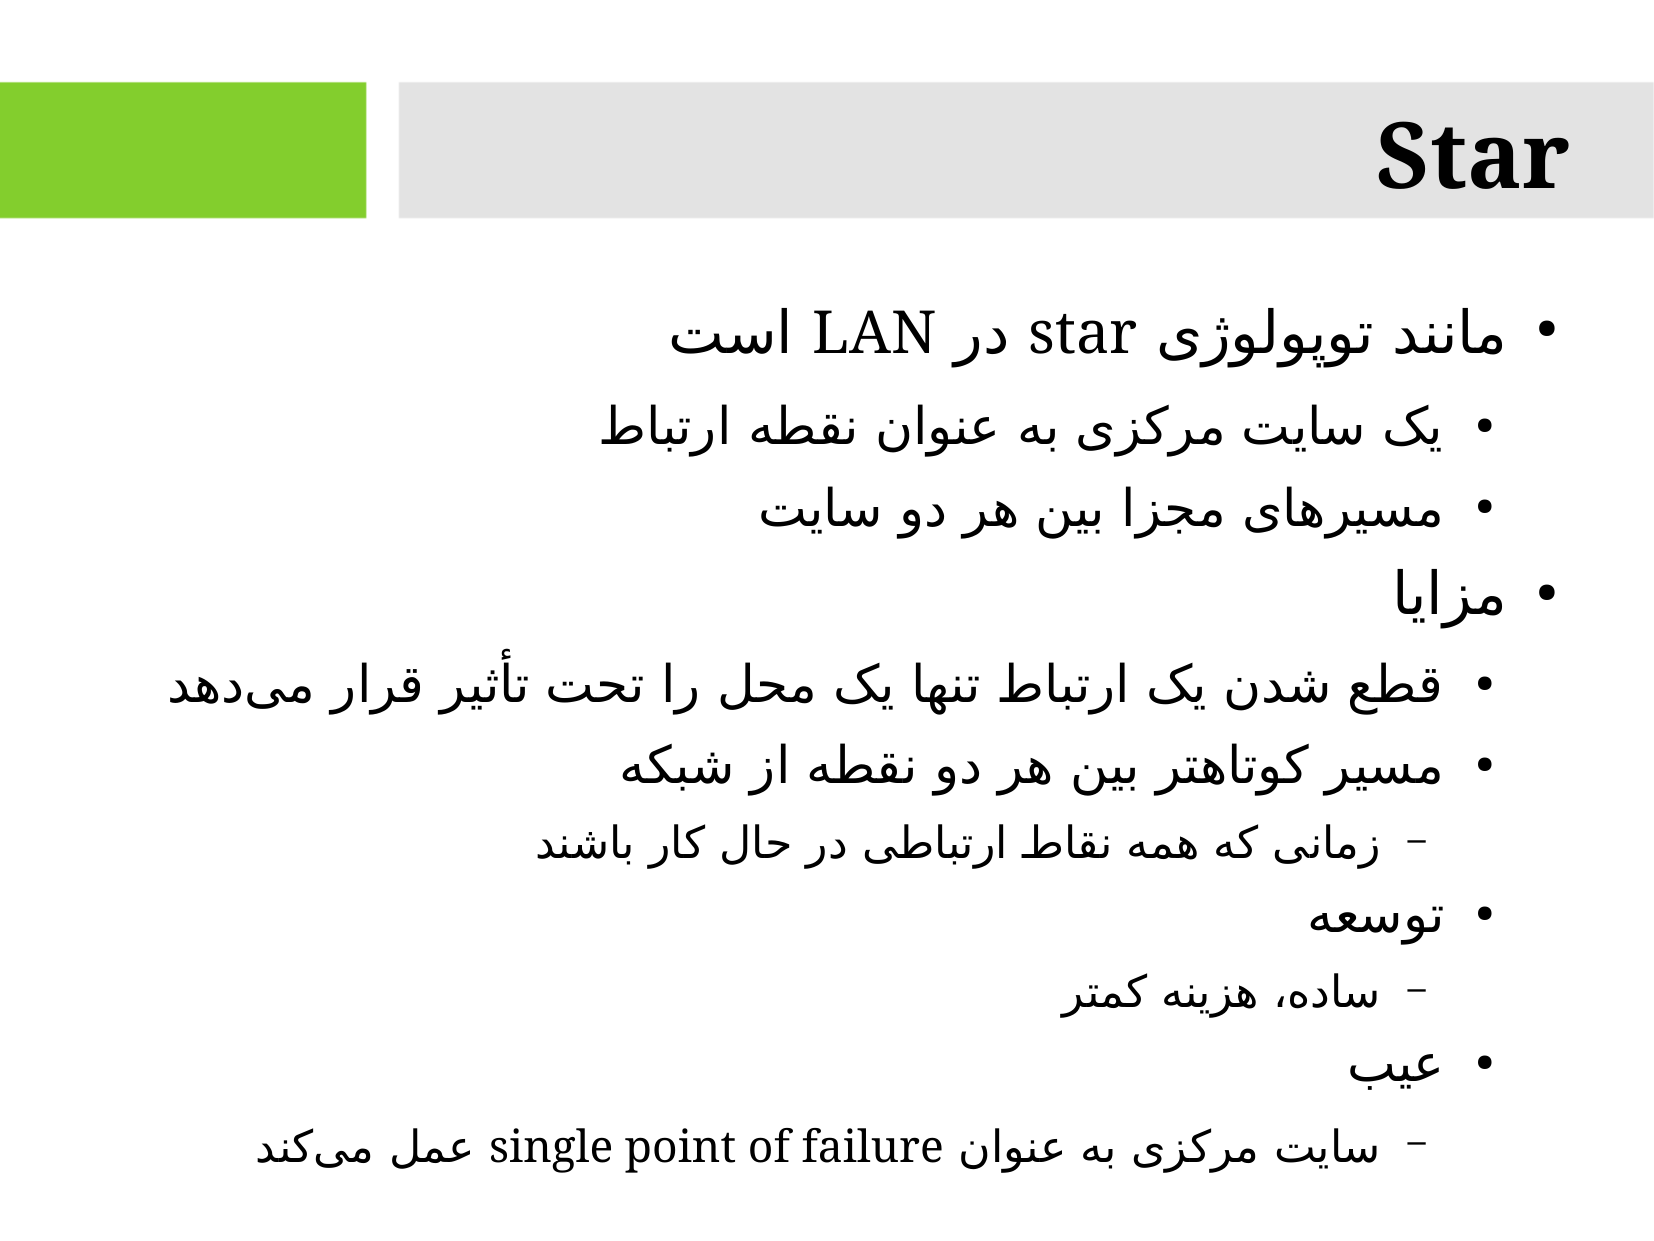

# Star
مانند توپولوژی star در LAN است
یک سایت مرکزی به عنوان نقطه ارتباط
مسیر‌های مجزا بین هر دو سایت
مزایا
قطع شدن یک ارتباط تنها یک محل را تحت تأثیر قرار می‌دهد
مسیر کوتاهتر بین هر دو نقطه از شبکه
زمانی که همه نقاط ارتباطی در حال کار باشند
توسعه
ساده، هزینه کمتر
عیب
سایت مرکزی به عنوان single point of failure عمل می‌کند